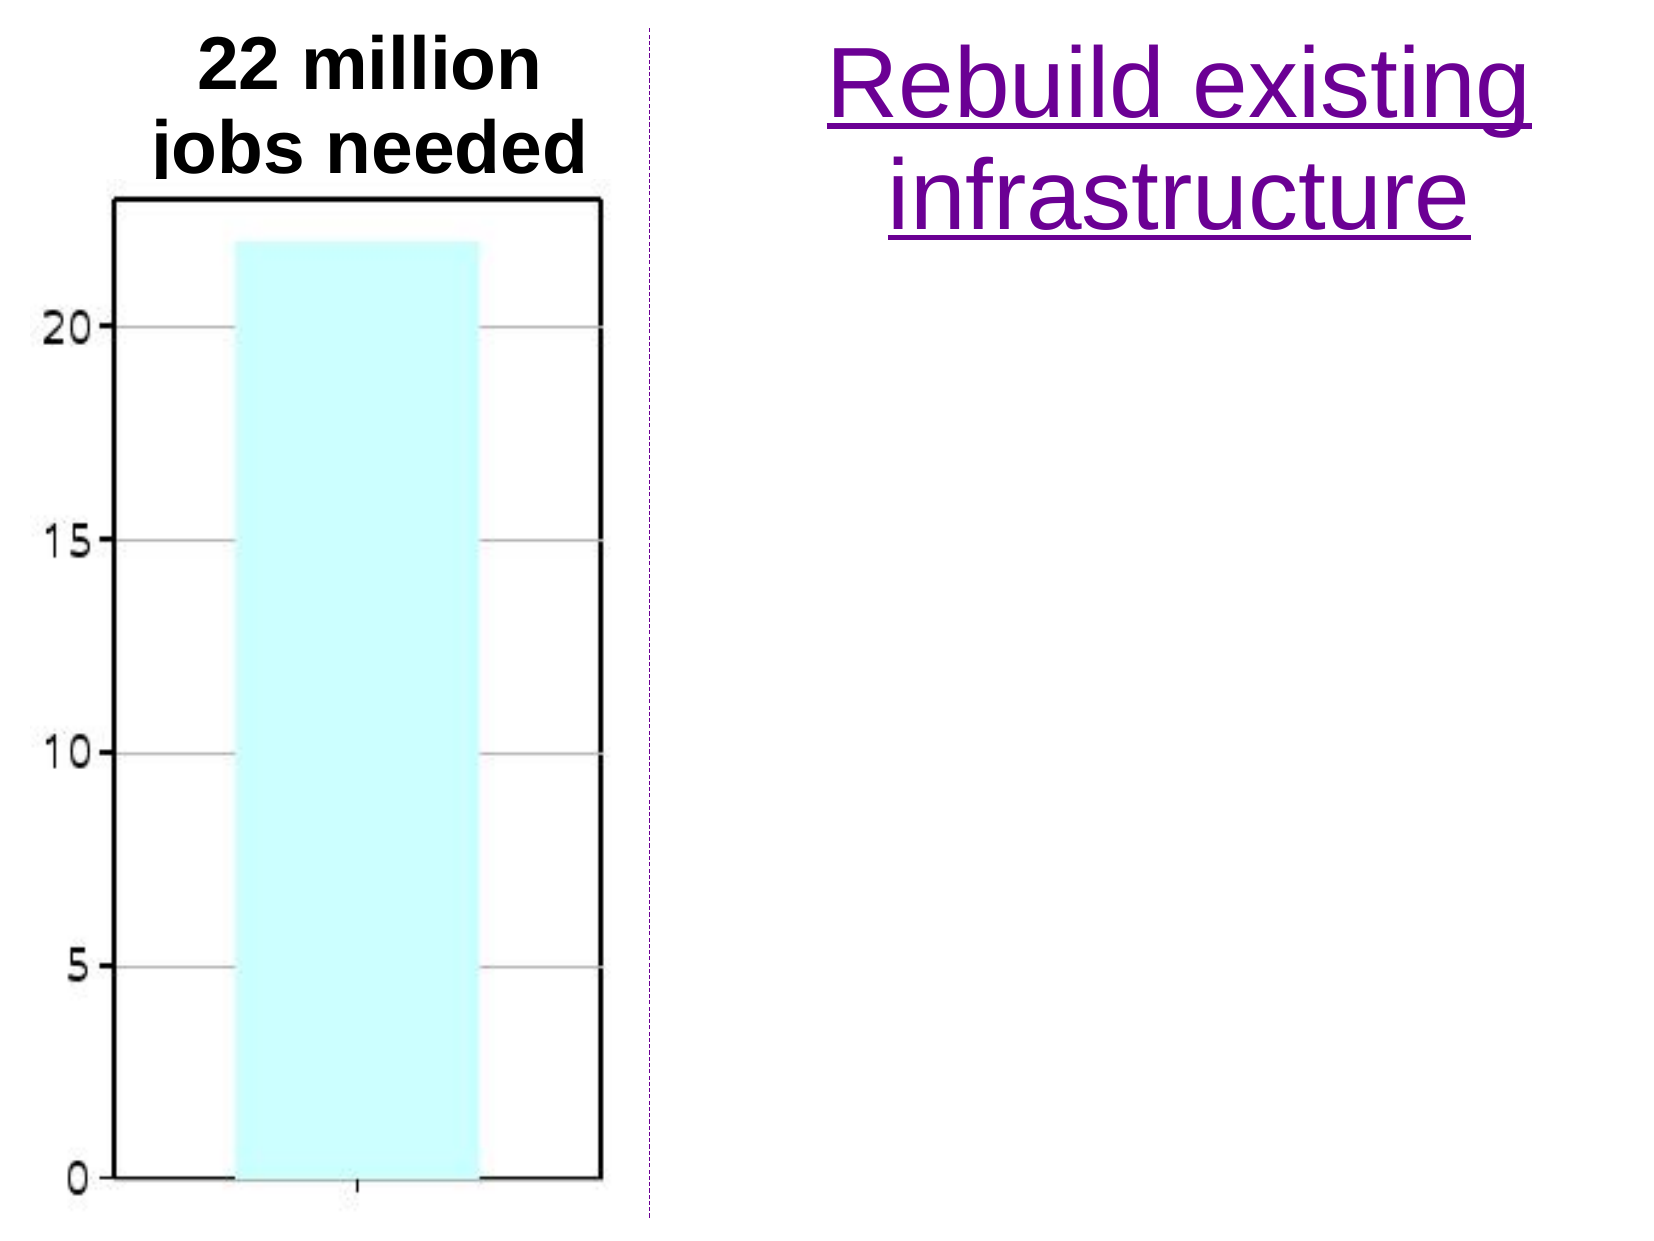

22 million
jobs needed
Rebuild existing infrastructure